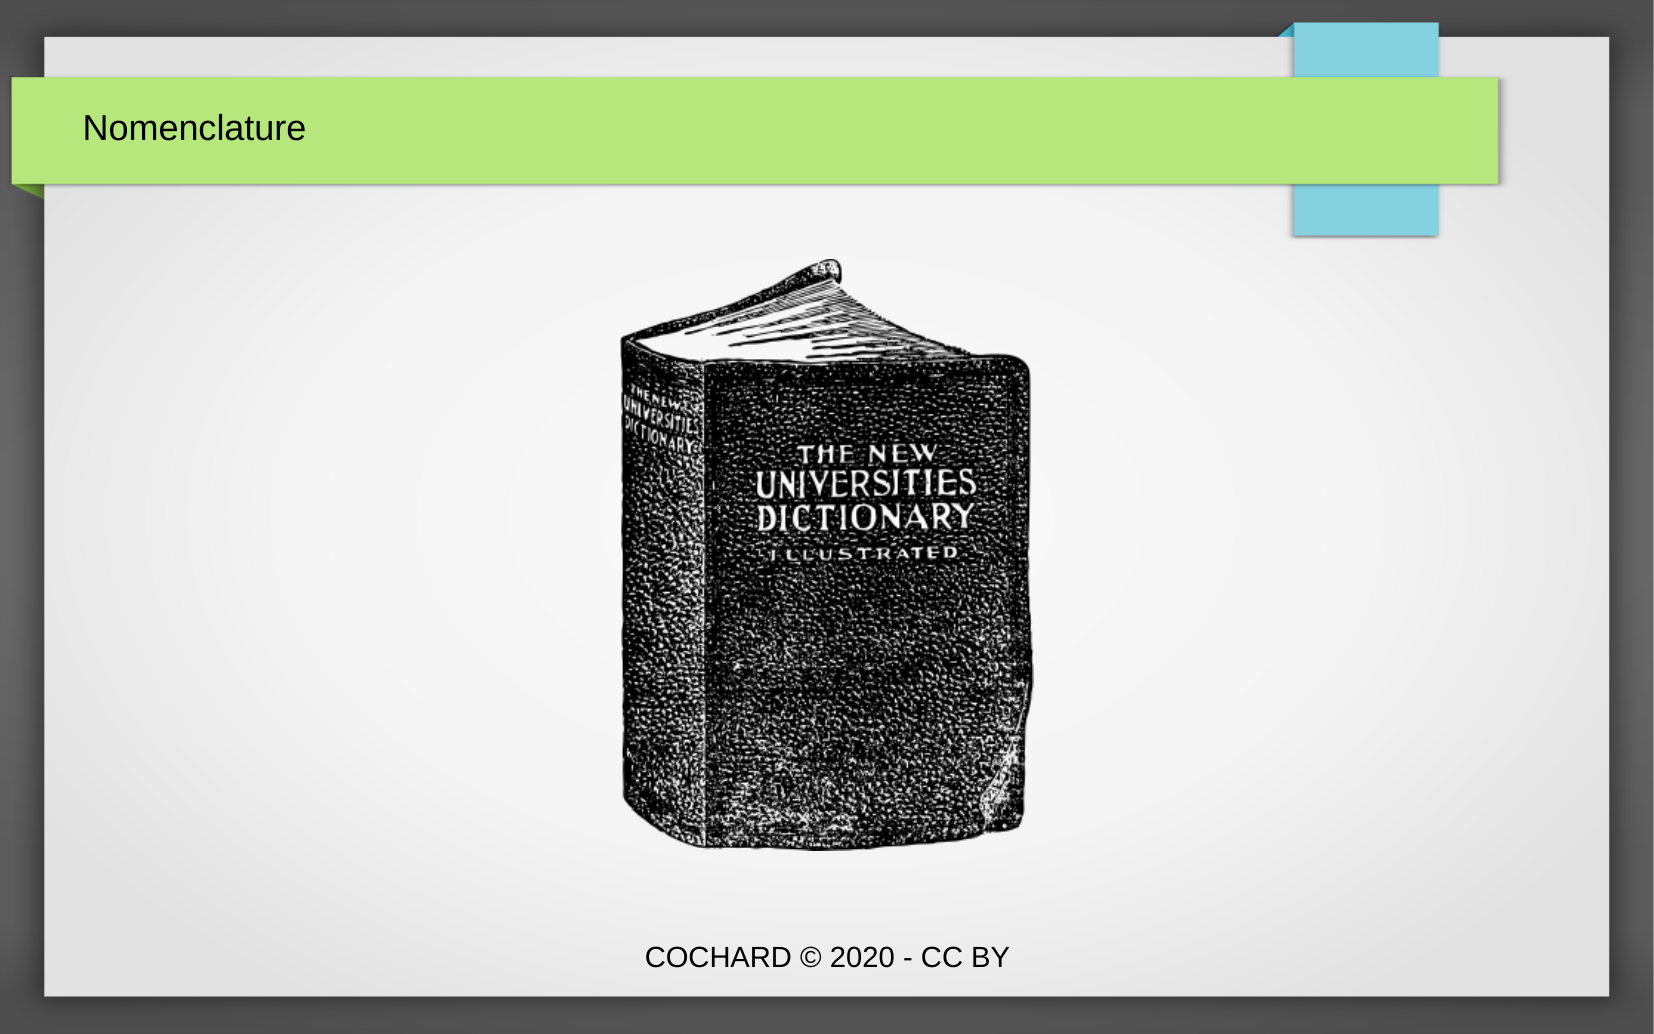

# Nomenclature
COCHARD © 2020 - CC BY